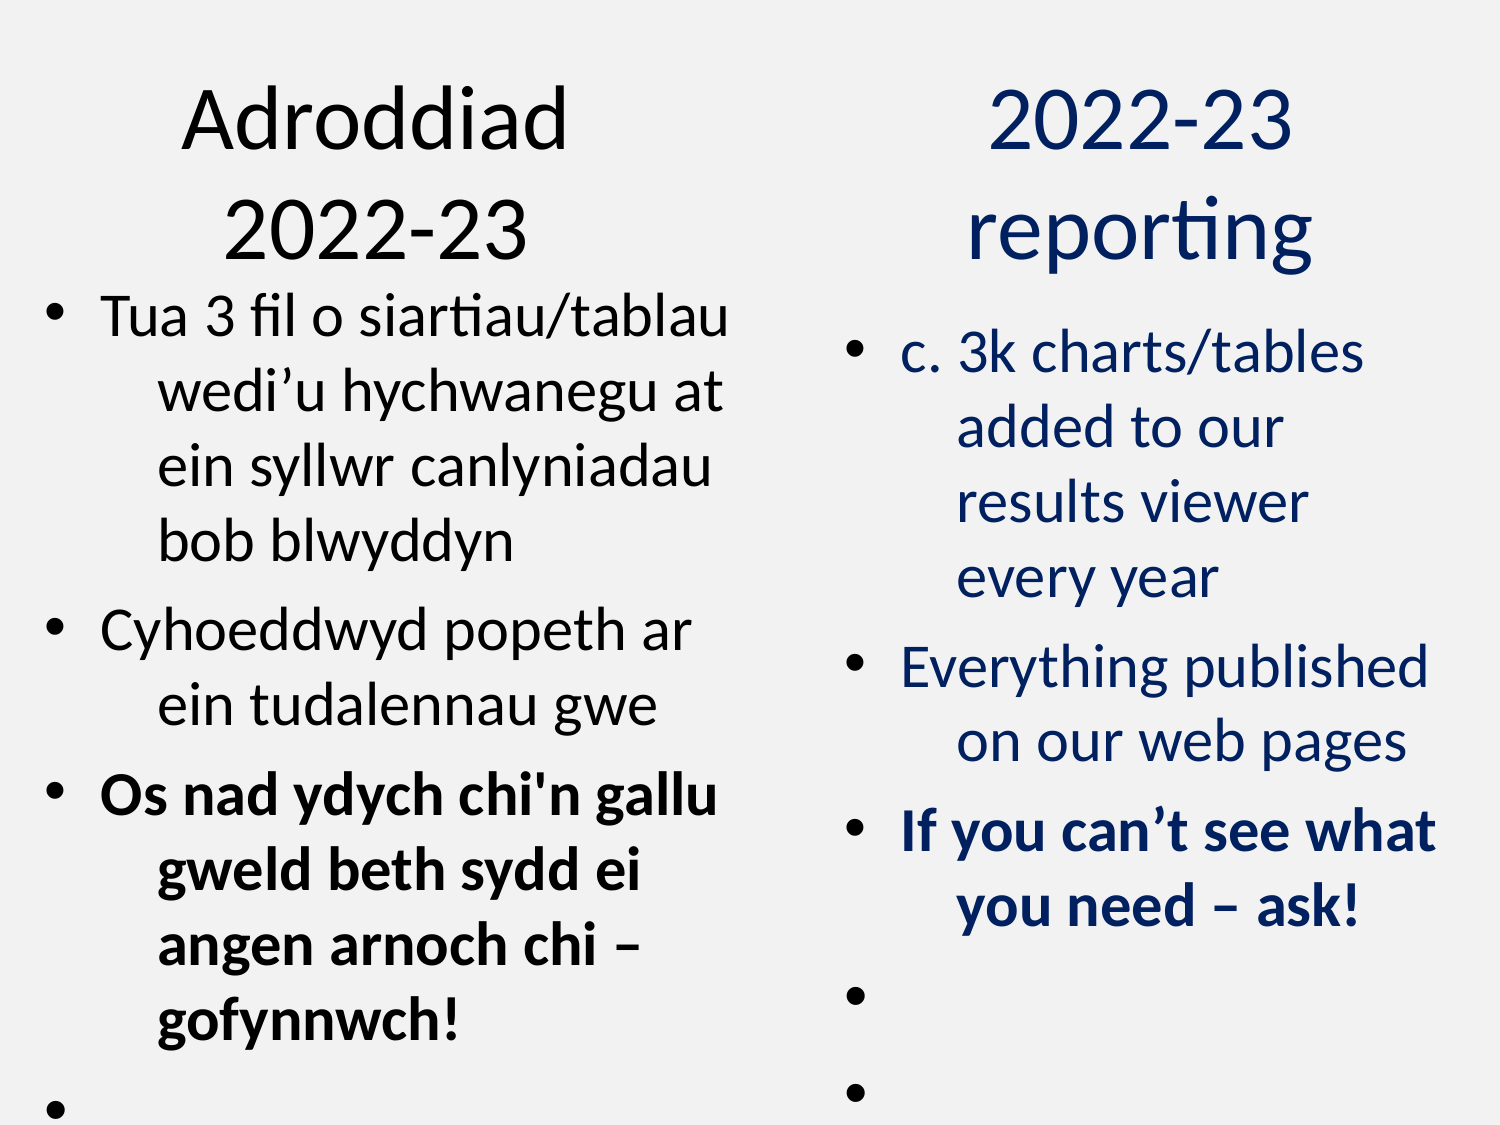

Adroddiad 2022-23
2022-23 reporting
Tua 3 fil o siartiau/tablau wedi’u hychwanegu at ein syllwr canlyniadau bob blwyddyn
Cyhoeddwyd popeth ar ein tudalennau gwe
Os nad ydych chi'n gallu gweld beth sydd ei angen arnoch chi – gofynnwch!
# c. 3k charts/tables added to our results viewer every year
Everything published on our web pages
If you can’t see what you need – ask!